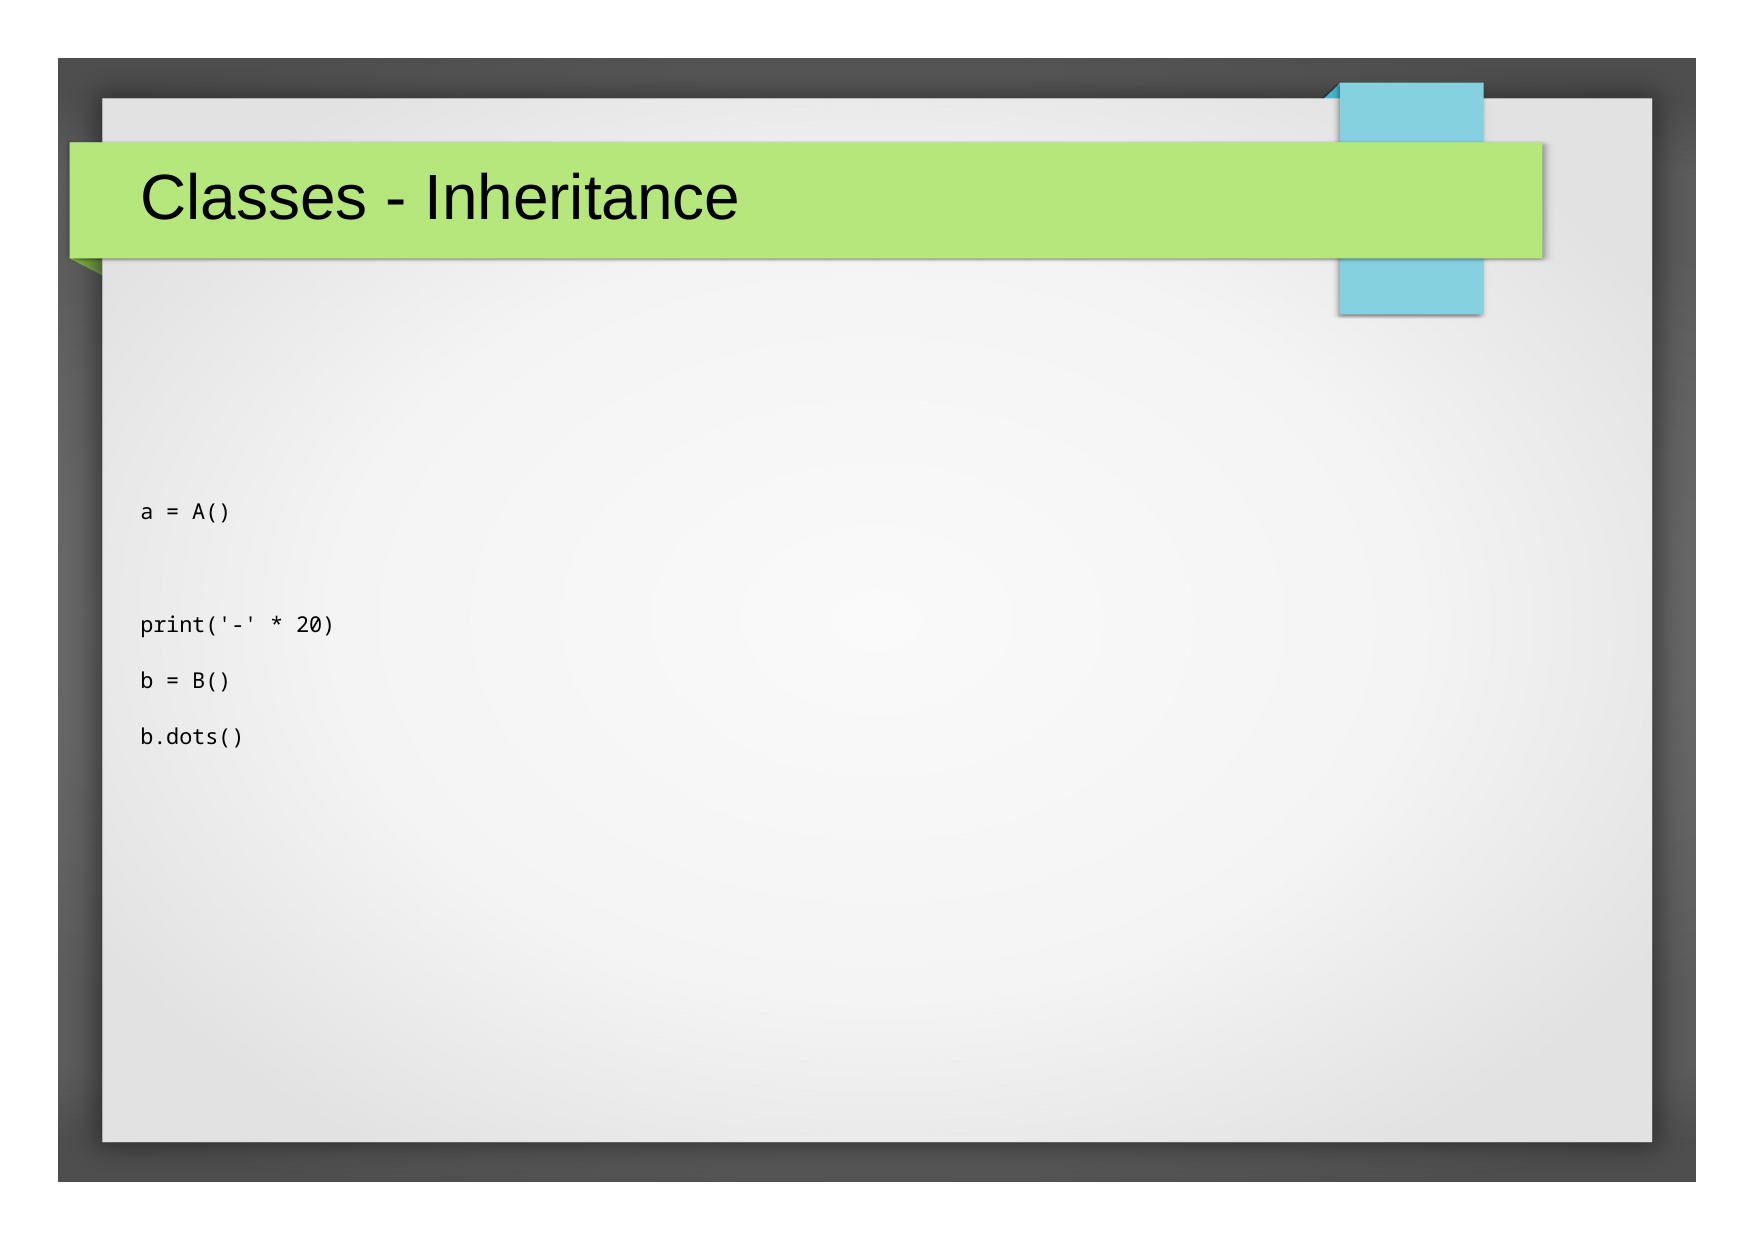

# Classes - Inheritance
a = A()
print('-' * 20)
b = B()
b.dots()